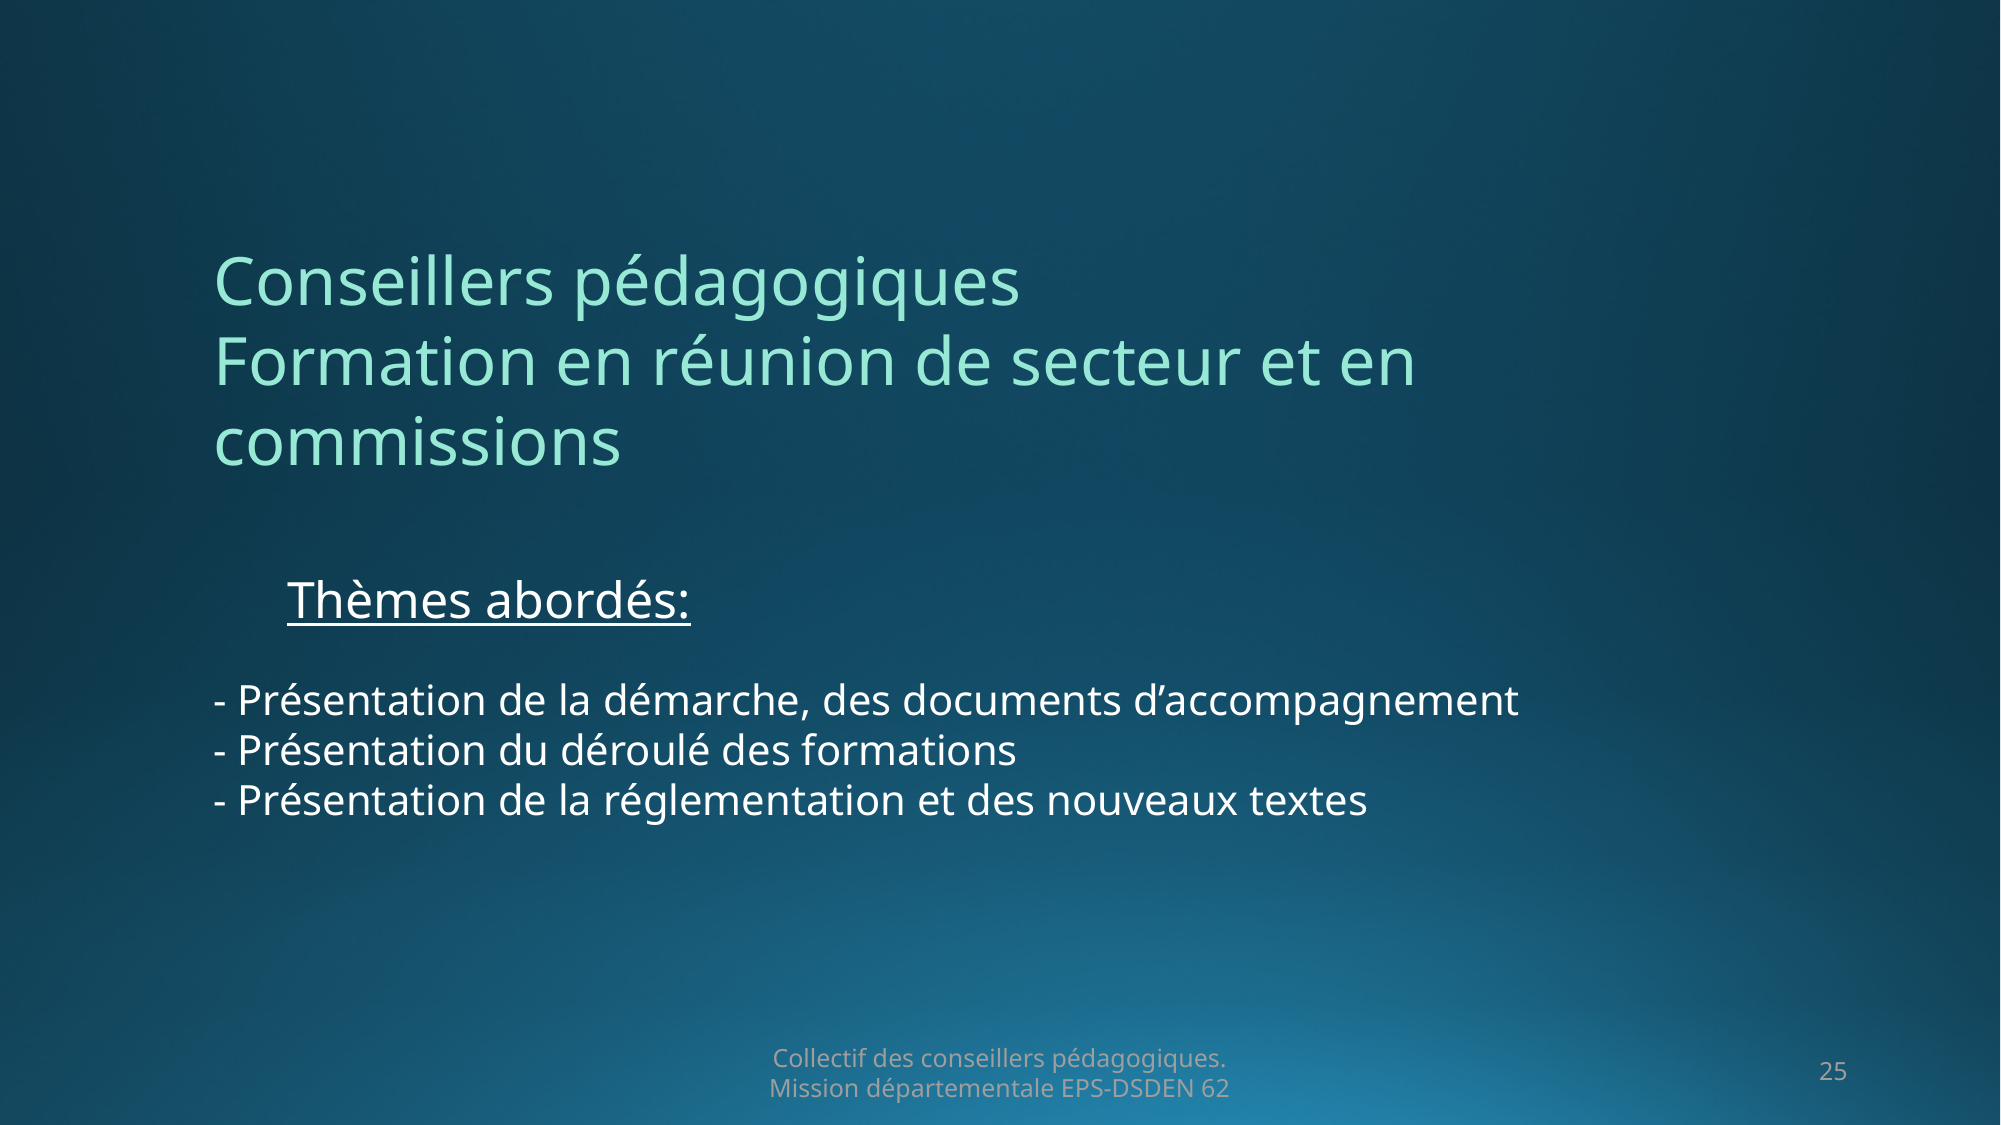

Conseillers pédagogiques
Formation en réunion de secteur et en commissions
	Thèmes abordés:
- Présentation de la démarche, des documents d’accompagnement
- Présentation du déroulé des formations
- Présentation de la réglementation et des nouveaux textes
Collectif des conseillers pédagogiques.
Mission départementale EPS-DSDEN 62